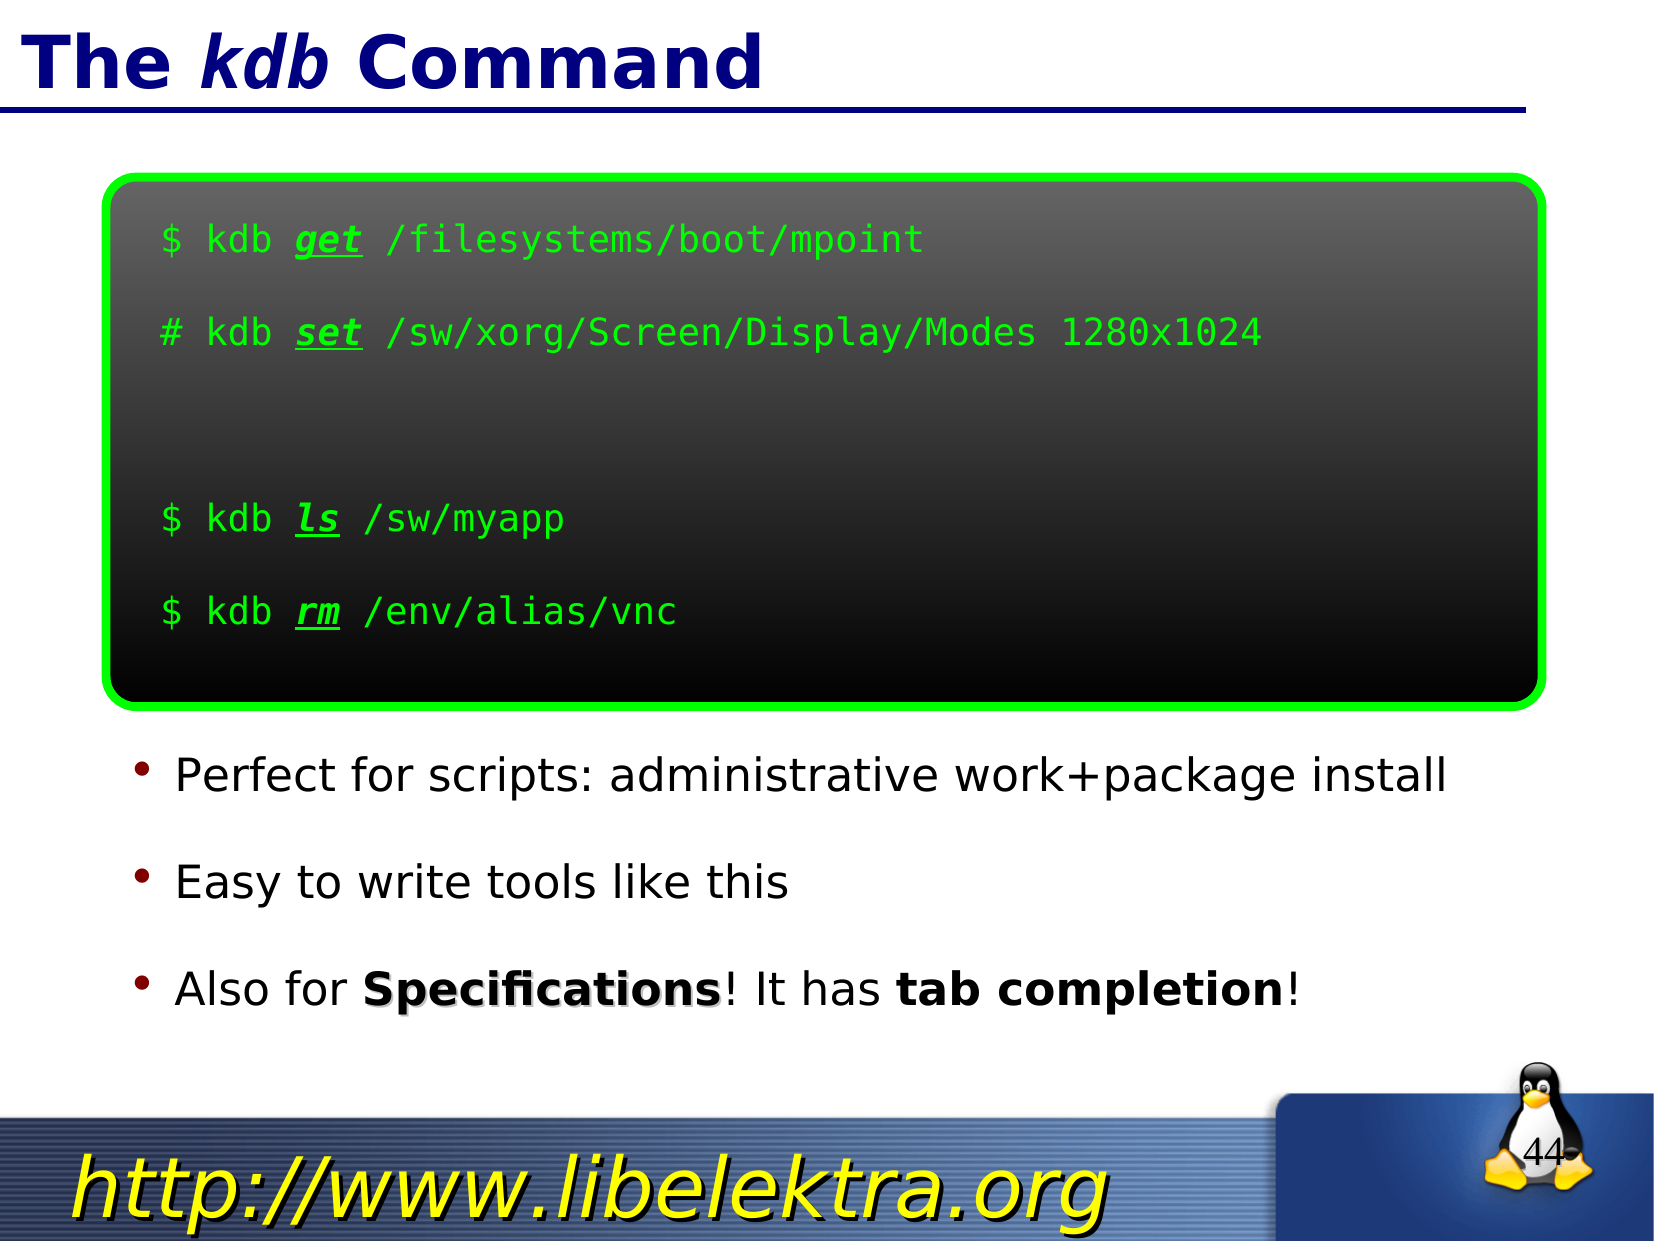

The kdb Command
$ kdb get /filesystems/boot/mpoint
# kdb set /sw/xorg/Screen/Display/Modes 1280x1024
$ kdb ls /sw/myapp
$ kdb rm /env/alias/vnc
# Perfect for scripts: administrative work+package install
Easy to write tools like this
Also for Specifications! It has tab completion!